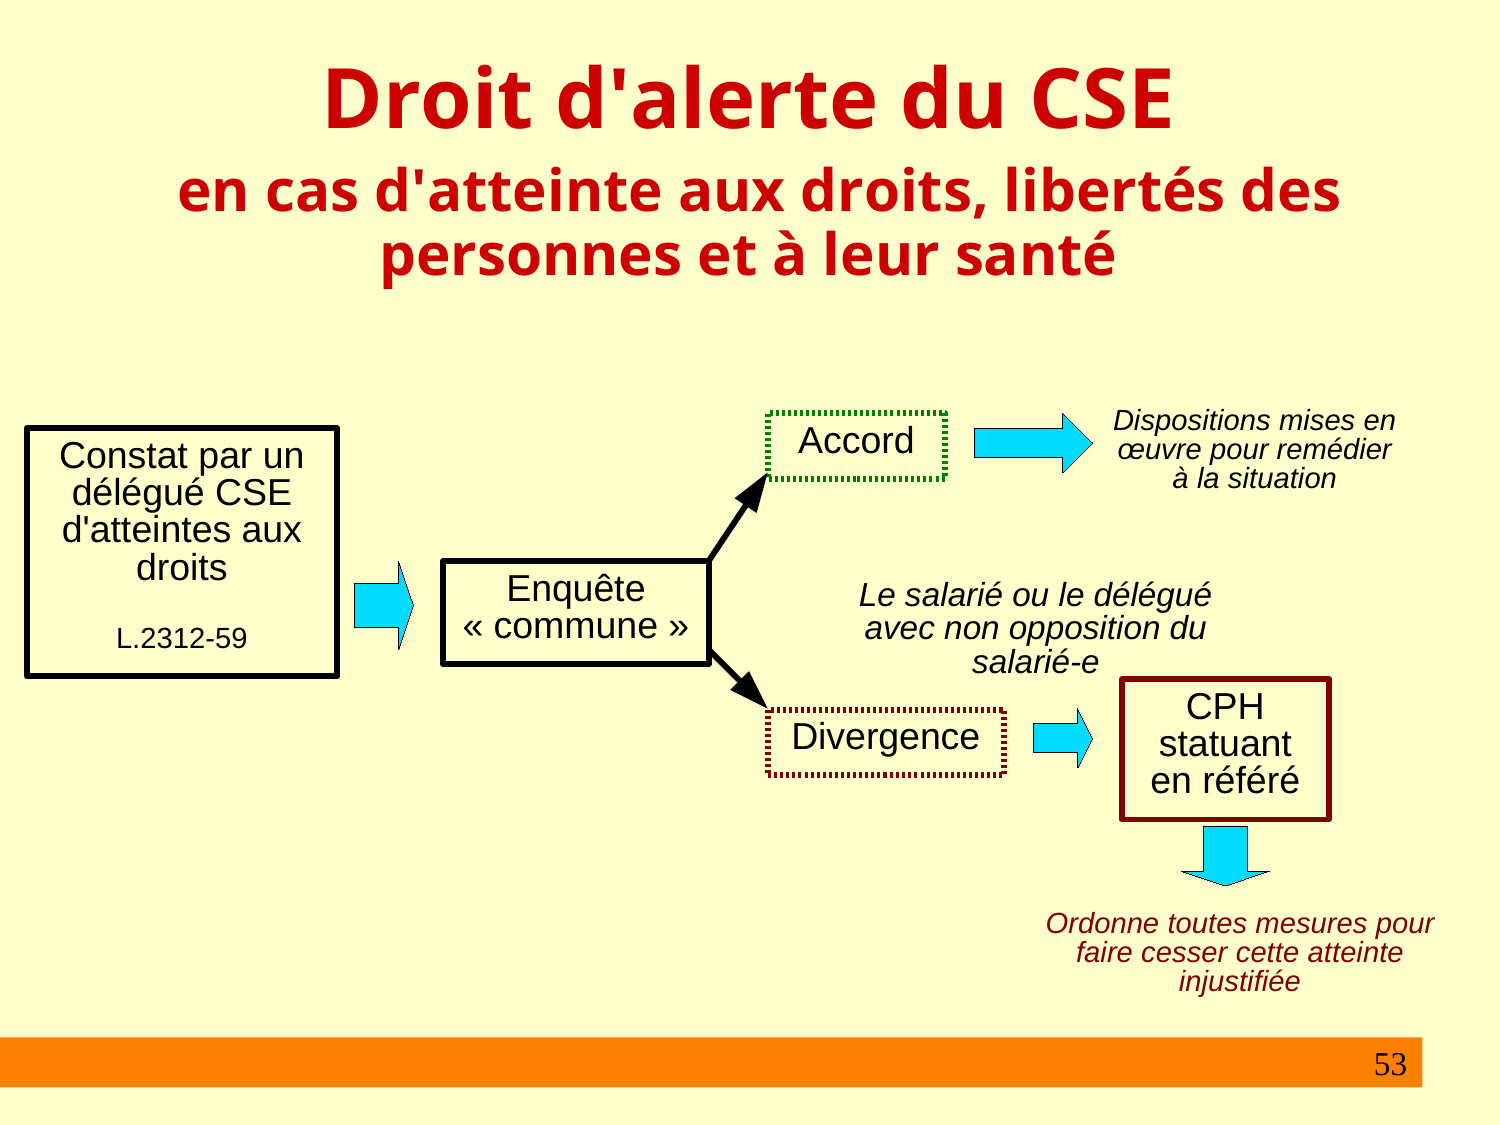

# Droit d'alerte du CSE en cas d'atteinte aux droits, libertés des personnes et à leur santé
Dispositions mises en œuvre pour remédier à la situation
Accord
Constat par un délégué CSE d'atteintes aux droits
L.2312-59
Enquête « commune »
Le salarié ou le délégué avec non opposition du salarié-e
CPH statuant en référé
Divergence
Ordonne toutes mesures pour faire cesser cette atteinte injustifiée